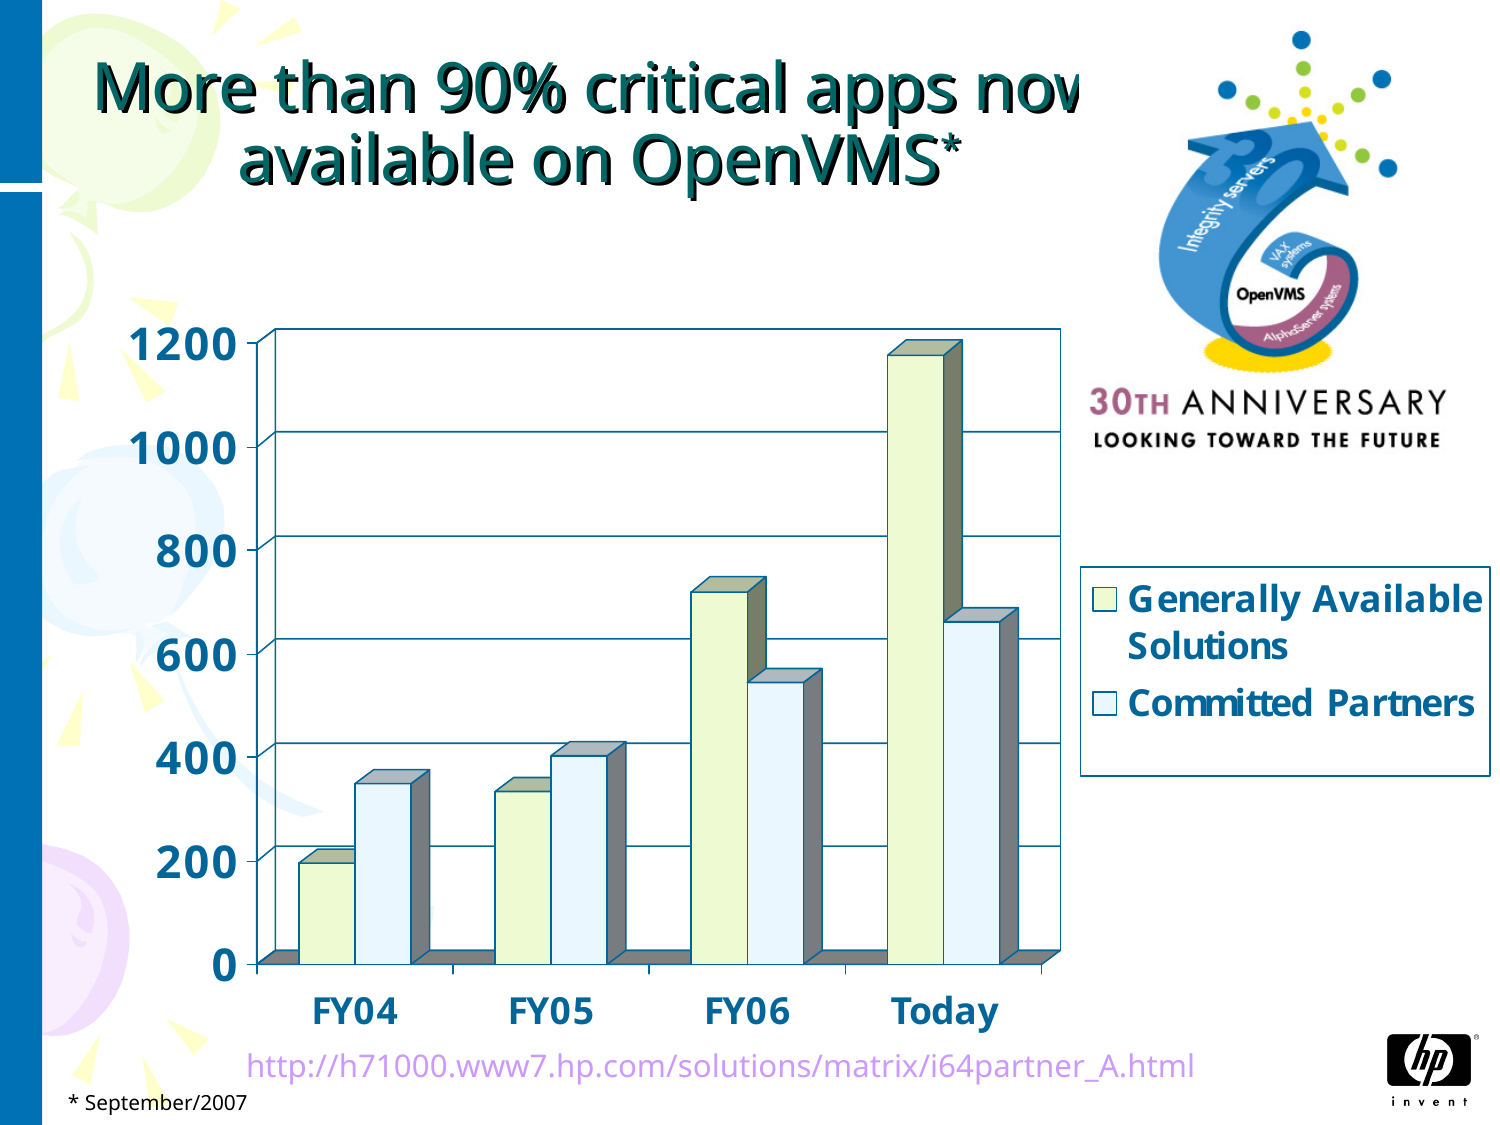

# More than 90% critical apps now available on OpenVMS*
http://h71000.www7.hp.com/solutions/matrix/i64partner_A.html
* September/2007